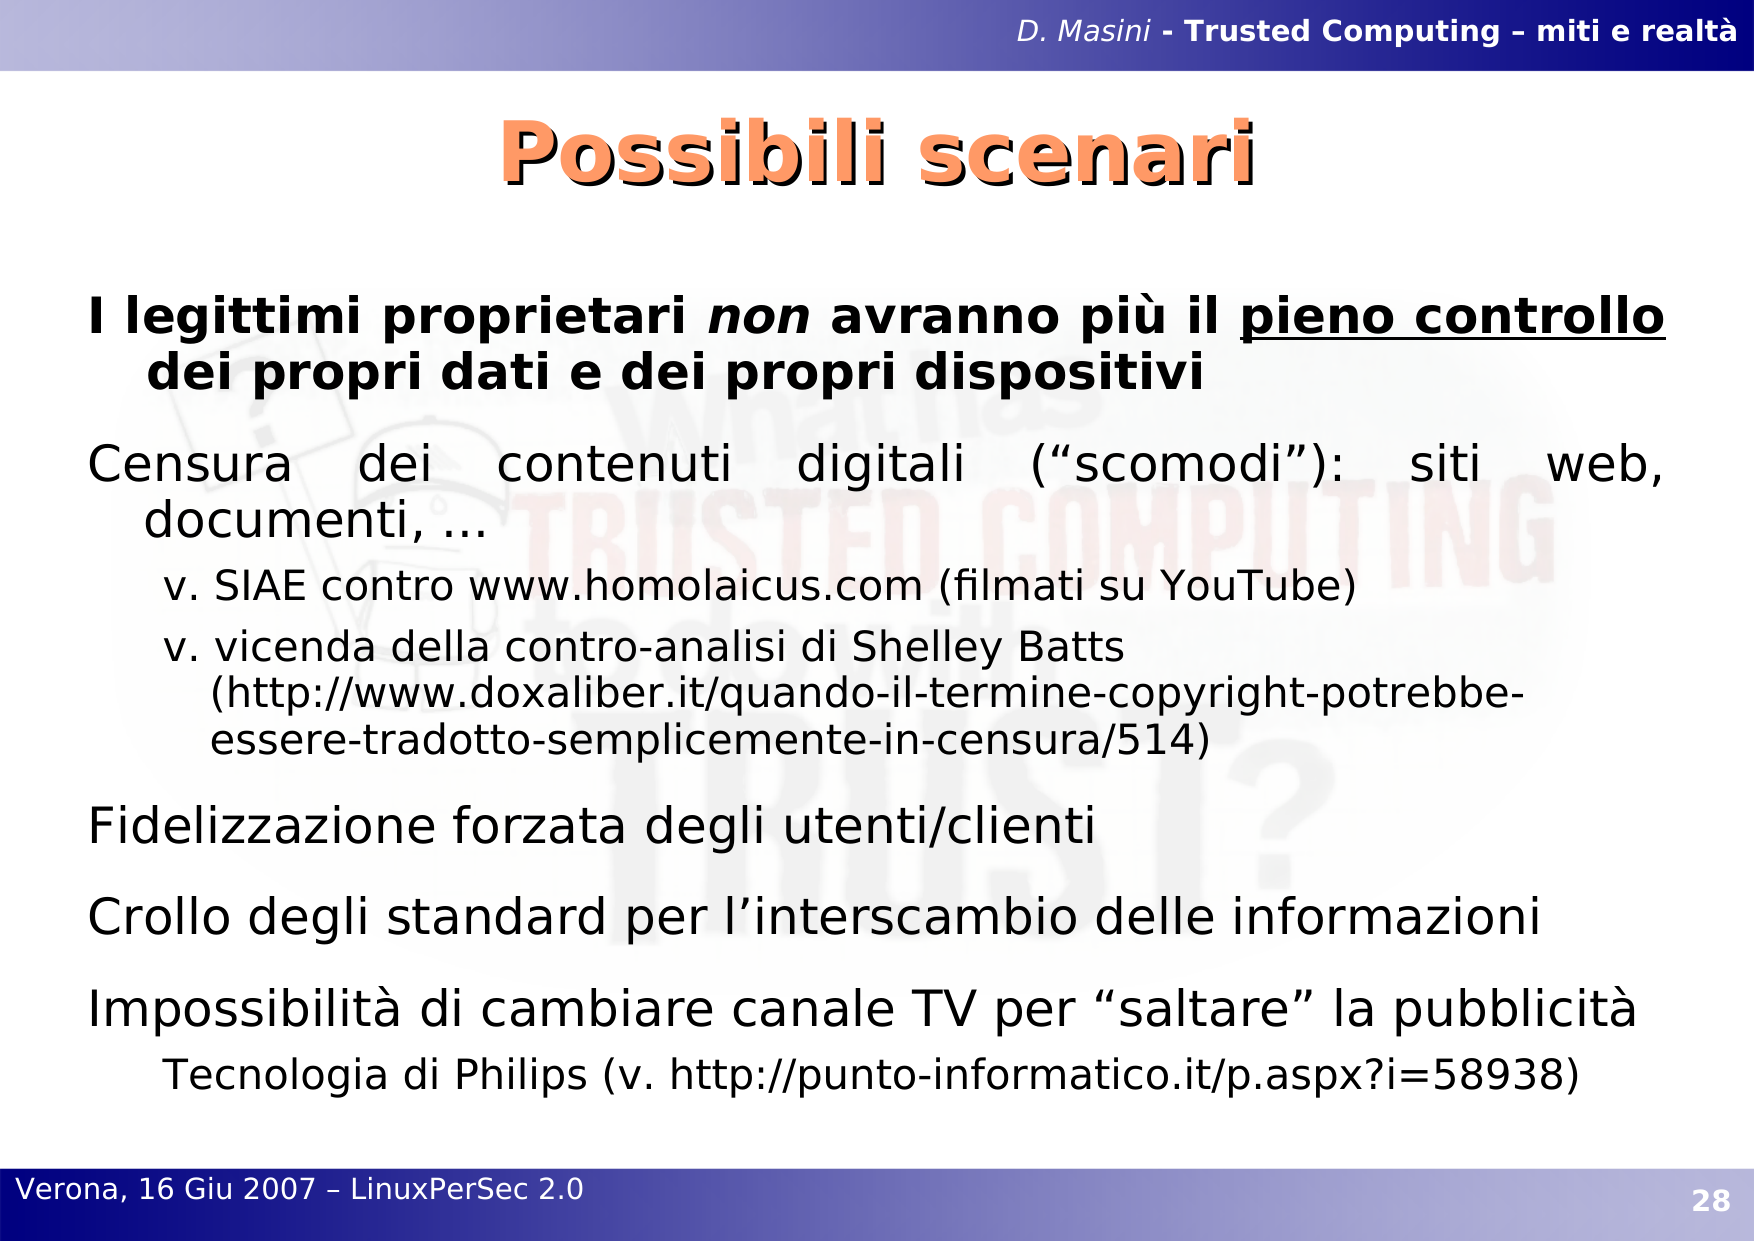

# Possibili scenari
I legittimi proprietari non avranno più il pieno controllo dei propri dati e dei propri dispositivi
Censura dei contenuti digitali (“scomodi”): siti web, documenti, ...
v. SIAE contro www.homolaicus.com (filmati su YouTube)
v. vicenda della contro-analisi di Shelley Batts (http://www.doxaliber.it/quando-il-termine-copyright-potrebbe-essere-tradotto-semplicemente-in-censura/514)
Fidelizzazione forzata degli utenti/clienti
Crollo degli standard per l’interscambio delle informazioni
Impossibilità di cambiare canale TV per “saltare” la pubblicità
Tecnologia di Philips (v. http://punto-informatico.it/p.aspx?i=58938)